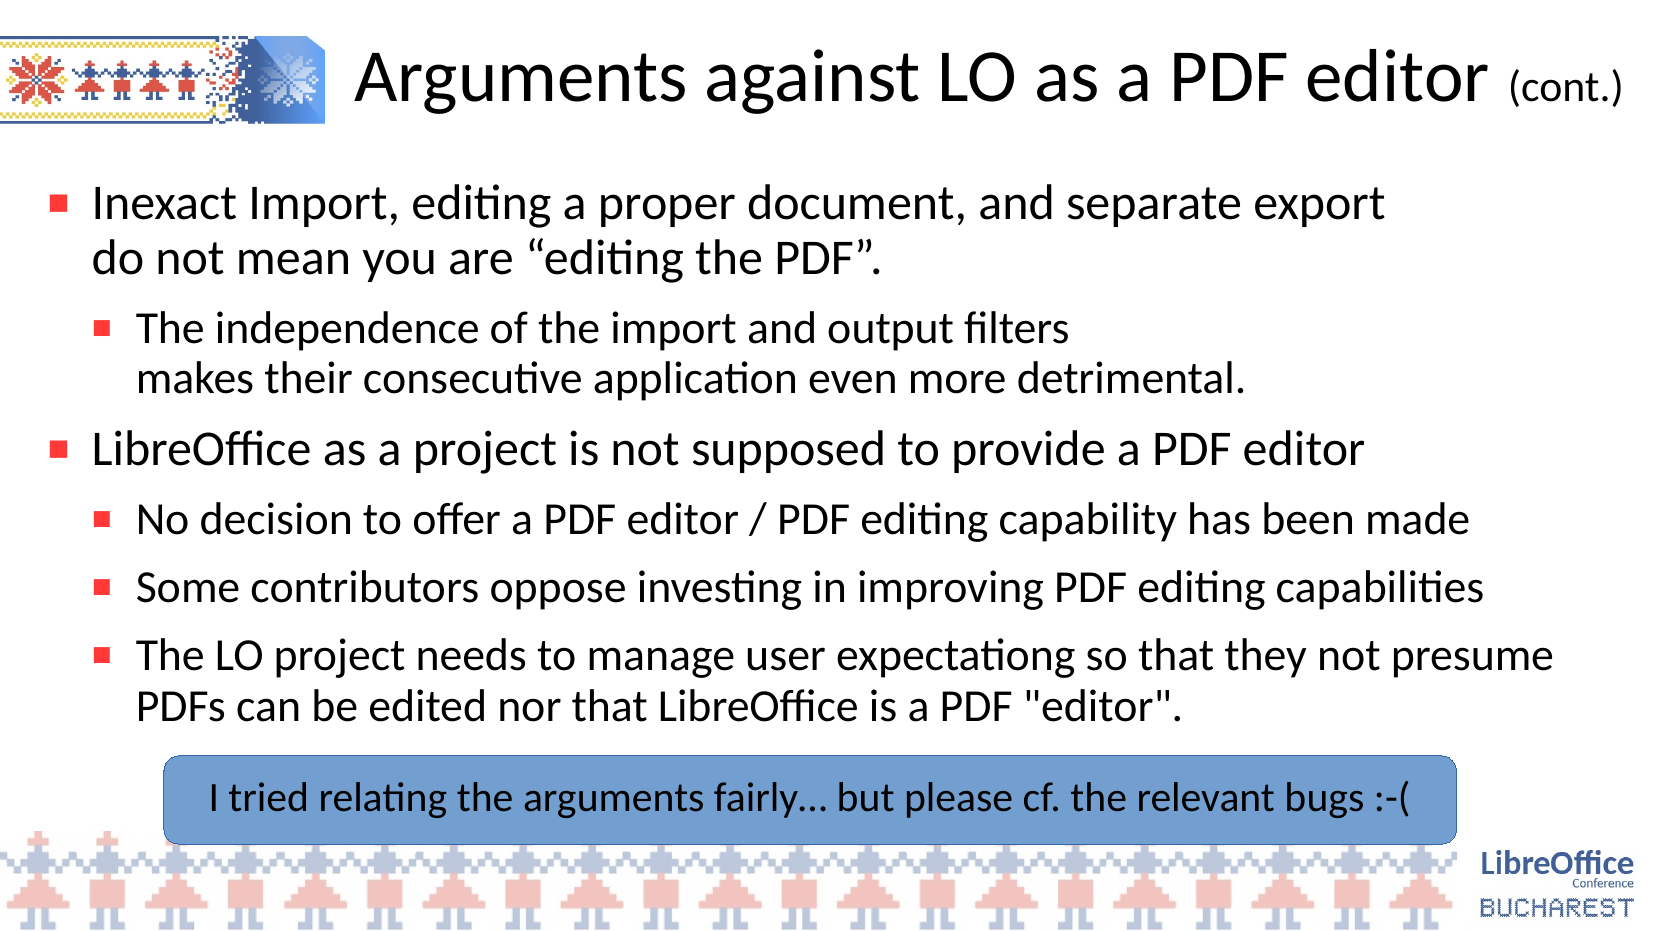

# Arguments against LO as a PDF editor (cont.)
Inexact Import, editing a proper document, and separate export
do not mean you are “editing the PDF”.
The independence of the import and output filters
makes their consecutive application even more detrimental.
LibreOffice as a project is not supposed to provide a PDF editor
No decision to offer a PDF editor / PDF editing capability has been made
Some contributors oppose investing in improving PDF editing capabilities
The LO project needs to manage user expectationg so that they not presume PDFs can be edited nor that LibreOffice is a PDF "editor".
I tried relating the arguments fairly… but please cf. the relevant bugs :-(